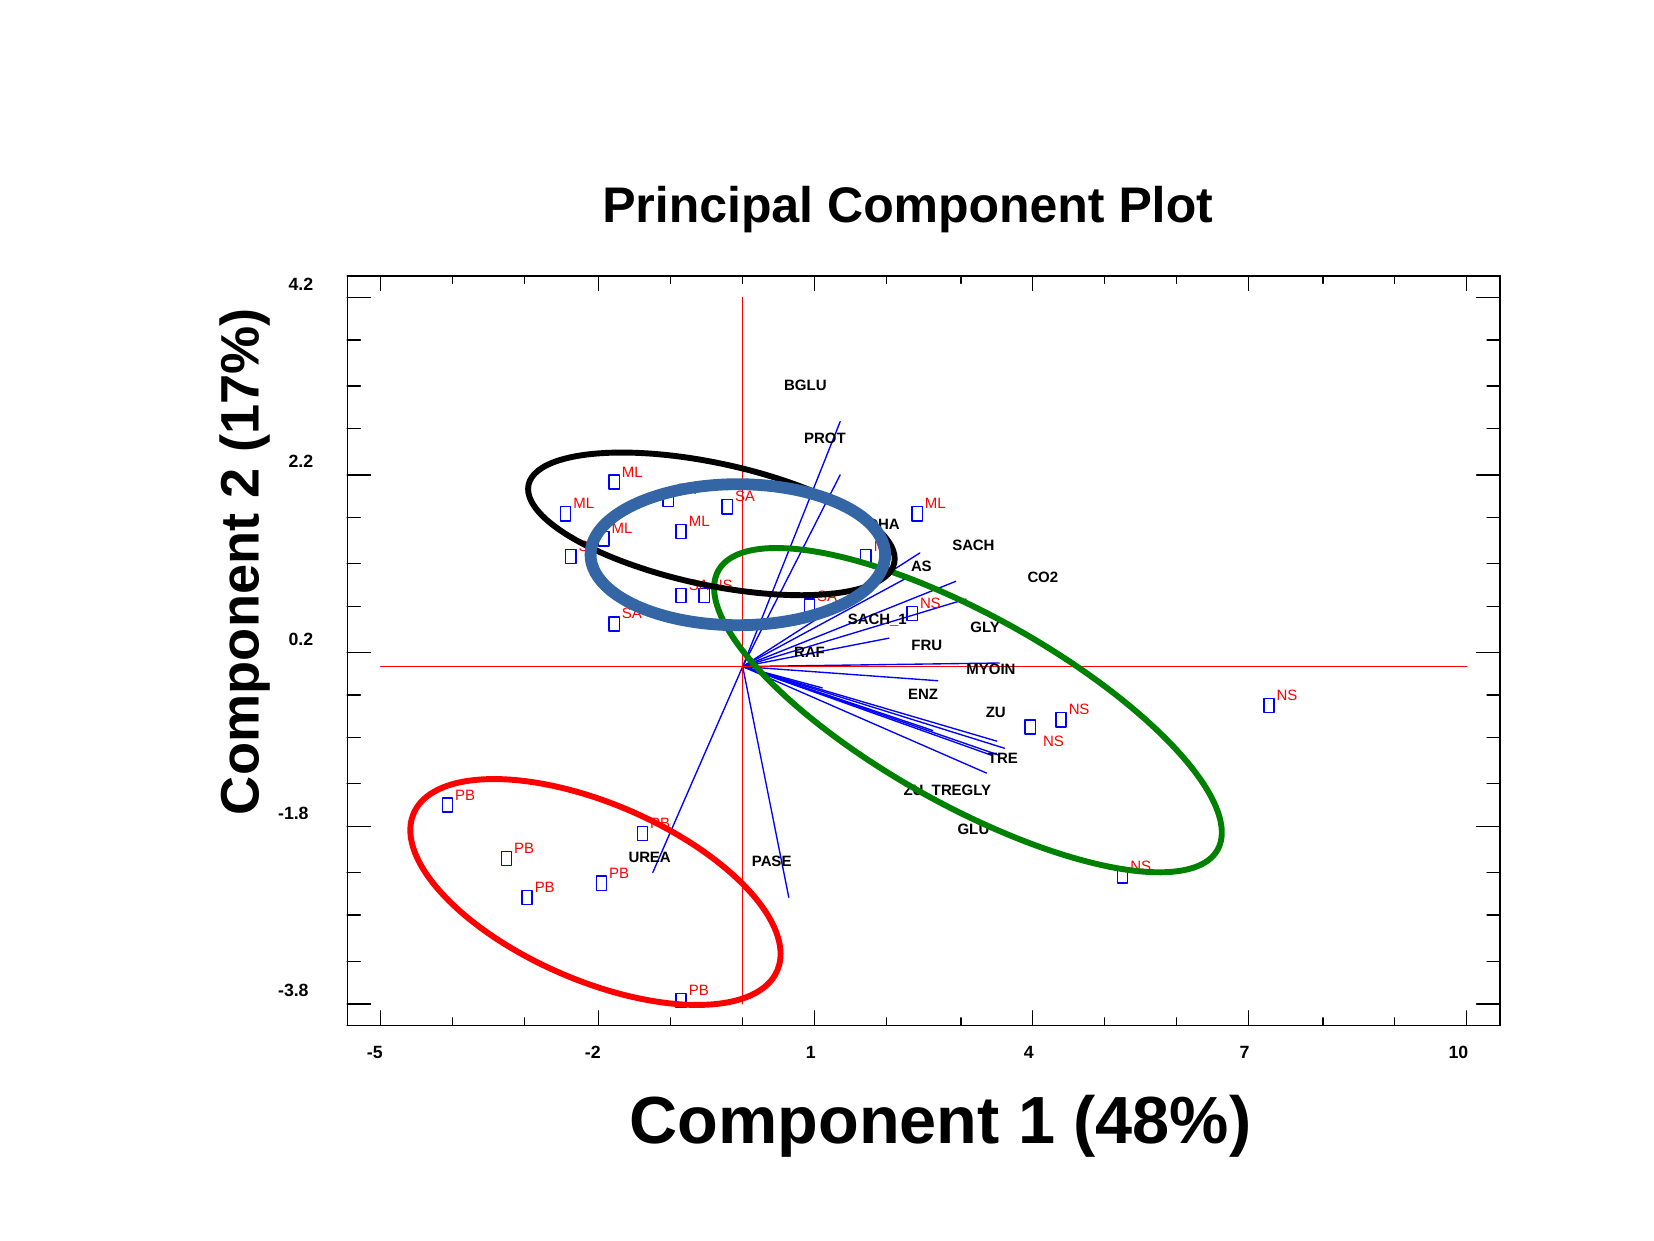

Principal Component Plot
4.2
BGLU
PROT
2.2
ML
SA
SA
ML
ML
ML
DHA
ML
Component 2 (17%)
SACH
SA
ML
AS
CO2
SA
NS
SA
NS
SA
SACH_1
GLY
0.2
FRU
RAF
MYOIN
ENZ
NS
NS
ZU
NS
TRE
ZU_TREGLY
PB
-1.8
PB
GLU
PB
UREA
PASE
NS
PB
PB
-3.8
PB
-5
-2
1
4
7
10
Component 1 (48%)